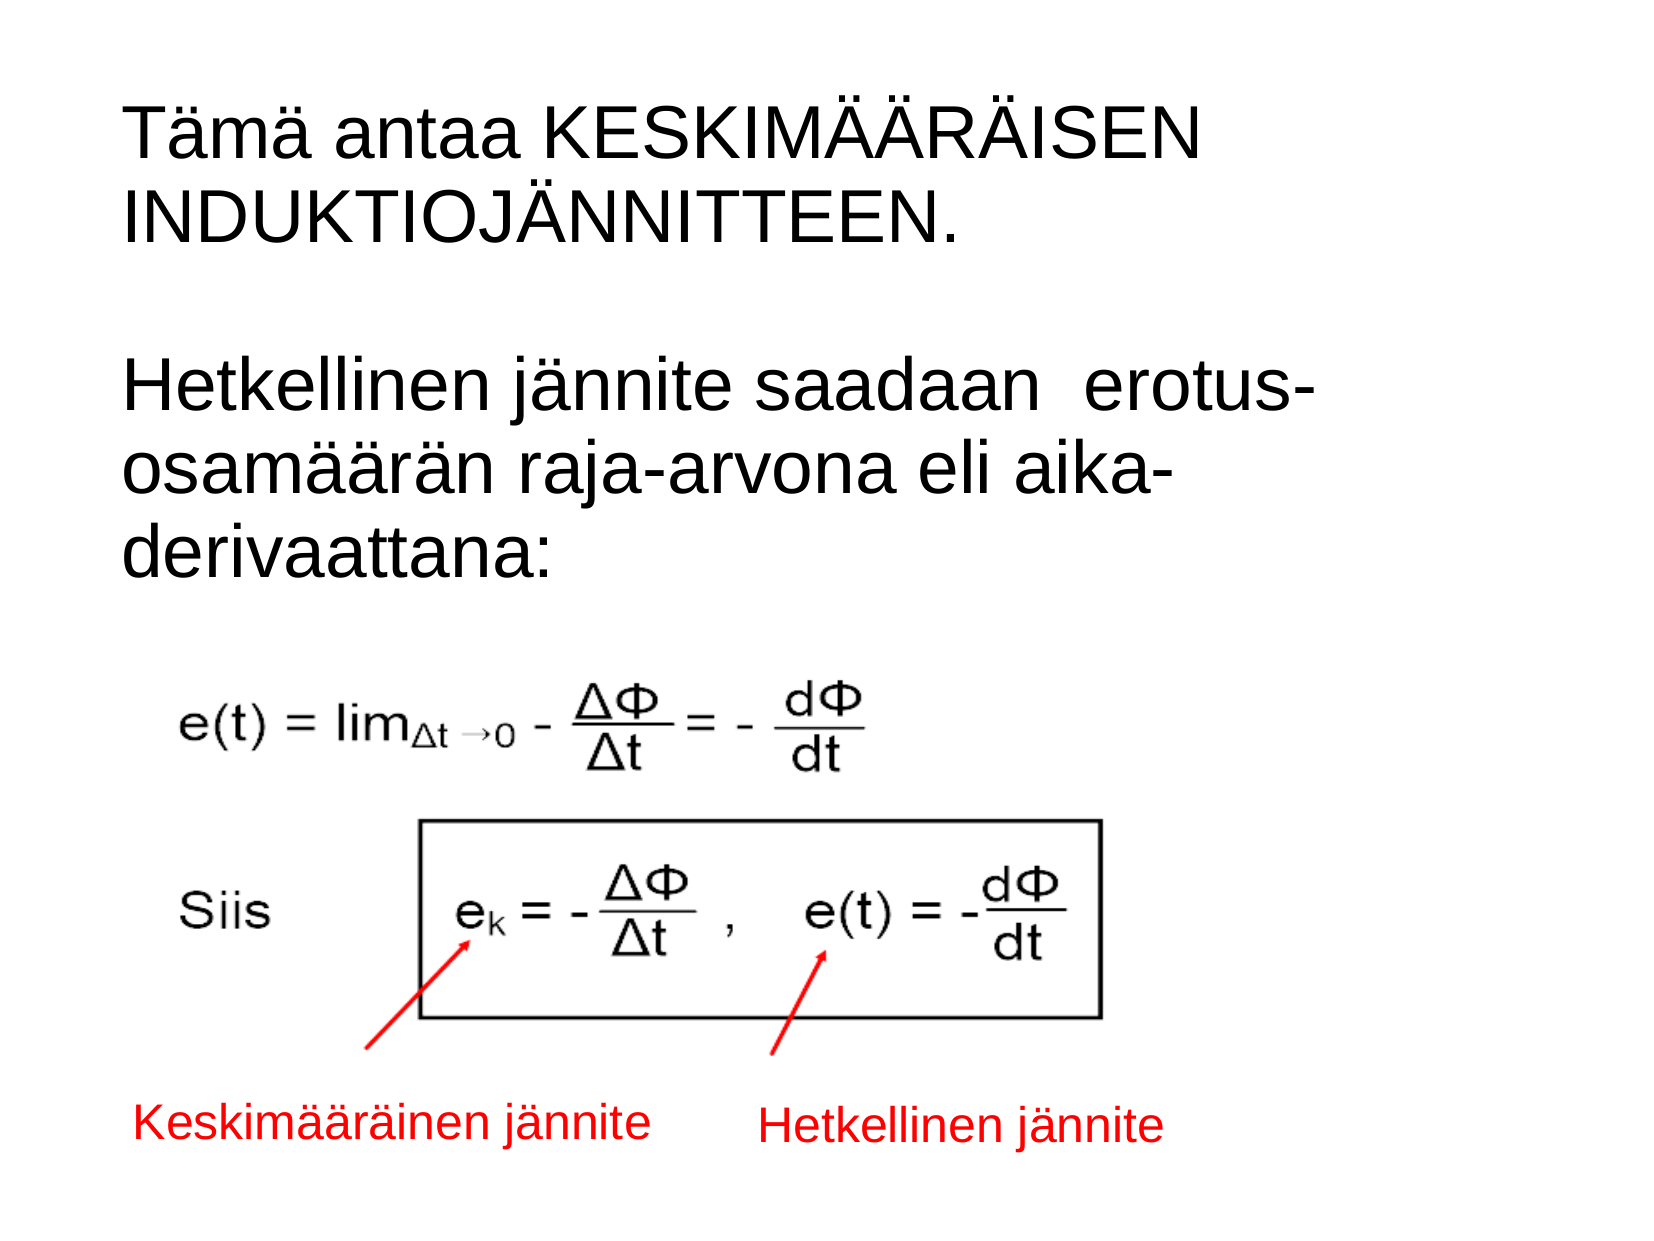

Tämä antaa KESKIMÄÄRÄISEN
INDUKTIOJÄNNITTEEN.
Hetkellinen jännite saadaan erotus-osamäärän raja-arvona eli aika- derivaattana:
Keskimääräinen jännite
Hetkellinen jännite